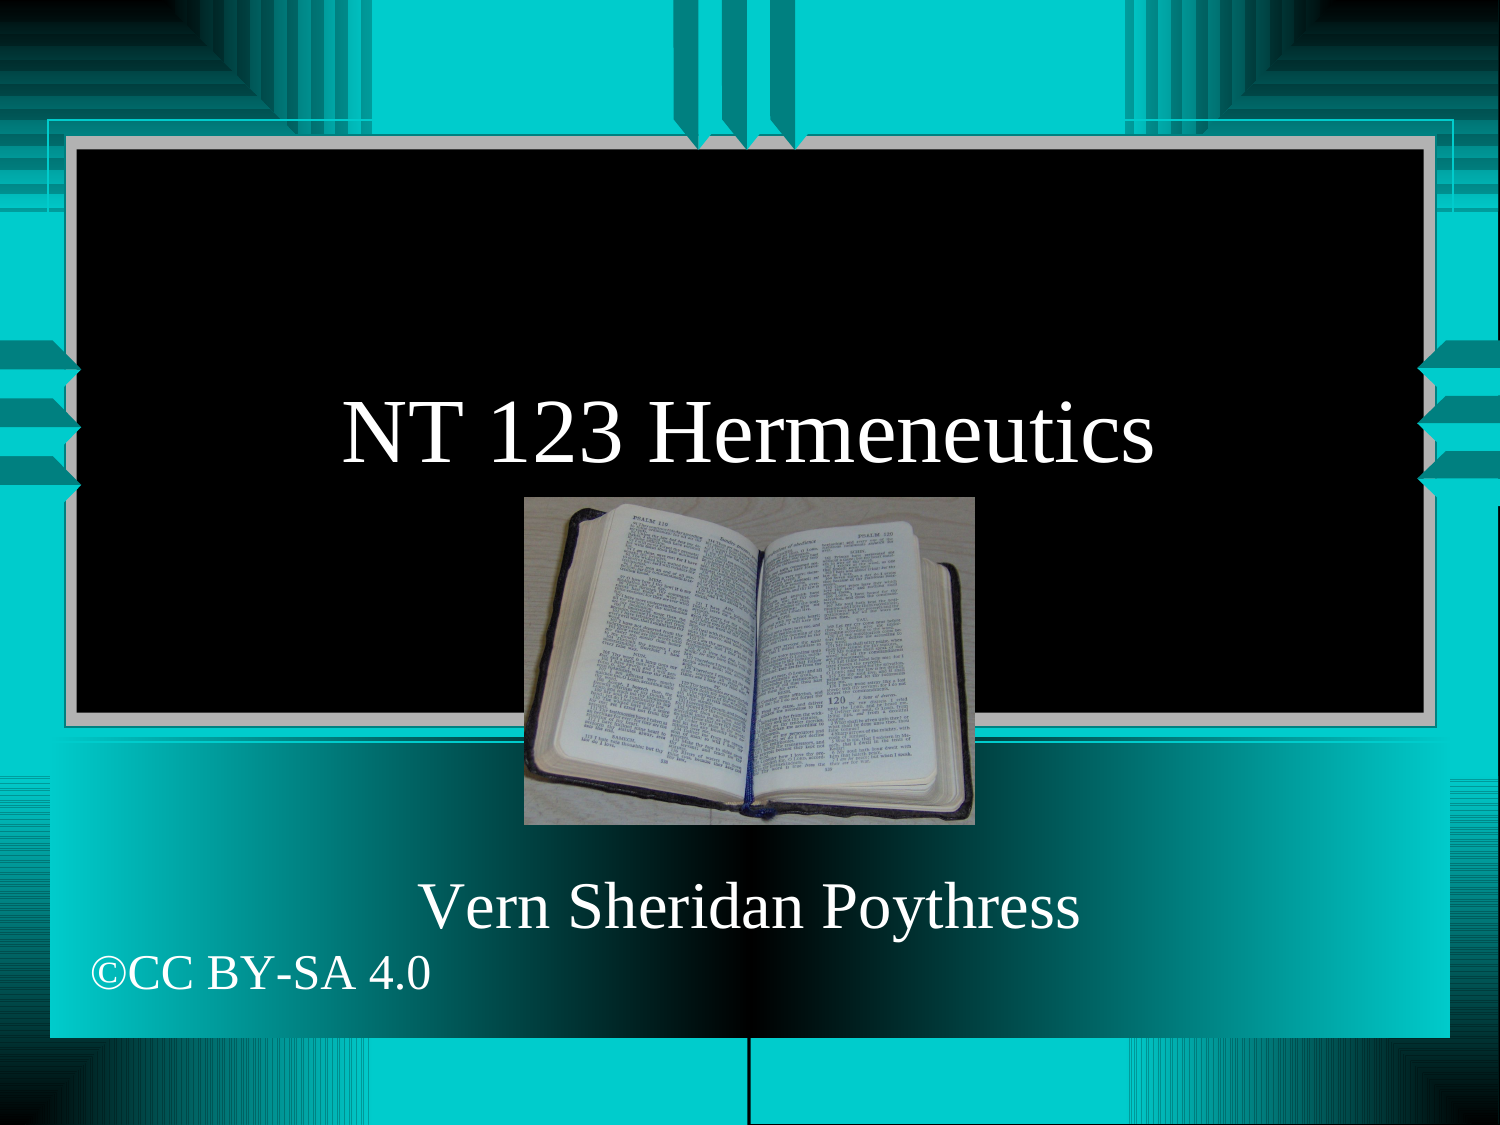

# NT 123 Hermeneutics
Vern Sheridan Poythress
©CC BY-SA 4.0